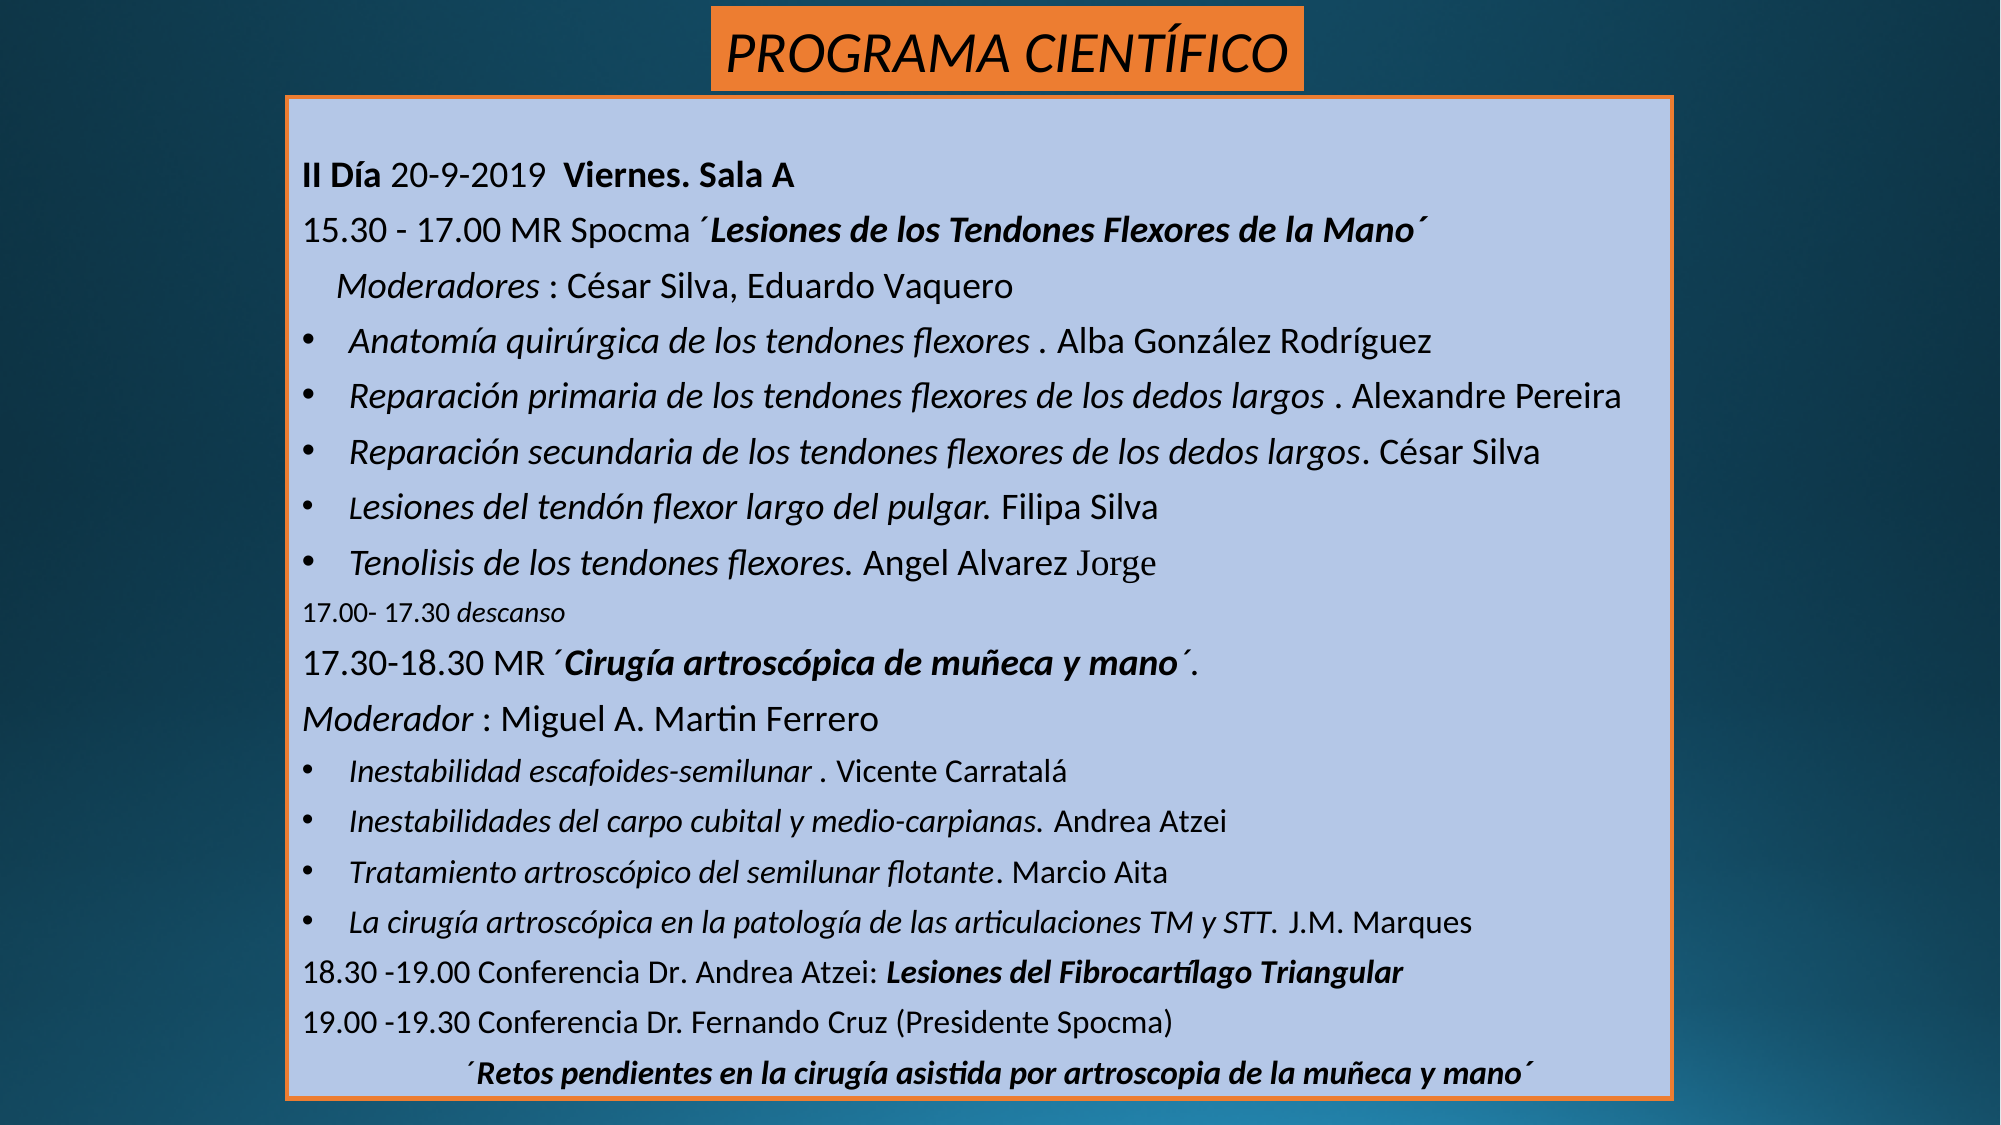

PROGRAMA CIENTÍFICO
II Día 20-9-2019 Viernes. Sala A
15.30 - 17.00 MR Spocma ´Lesiones de los Tendones Flexores de la Mano´
 Moderadores : César Silva, Eduardo Vaquero
Anatomía quirúrgica de los tendones flexores . Alba González Rodríguez
Reparación primaria de los tendones flexores de los dedos largos . Alexandre Pereira
Reparación secundaria de los tendones flexores de los dedos largos. César Silva
Lesiones del tendón flexor largo del pulgar. Filipa Silva
Tenolisis de los tendones flexores. Angel Alvarez Jorge
17.00- 17.30 descanso
17.30-18.30 MR ´Cirugía artroscópica de muñeca y mano´.
Moderador : Miguel A. Martin Ferrero
Inestabilidad escafoides-semilunar . Vicente Carratalá
Inestabilidades del carpo cubital y medio-carpianas. Andrea Atzei
Tratamiento artroscópico del semilunar flotante. Marcio Aita
La cirugía artroscópica en la patología de las articulaciones TM y STT. J.M. Marques
18.30 -19.00 Conferencia Dr. Andrea Atzei: Lesiones del Fibrocartílago Triangular
19.00 -19.30 Conferencia Dr. Fernando Cruz (Presidente Spocma)
 ´Retos pendientes en la cirugía asistida por artroscopia de la muñeca y mano´